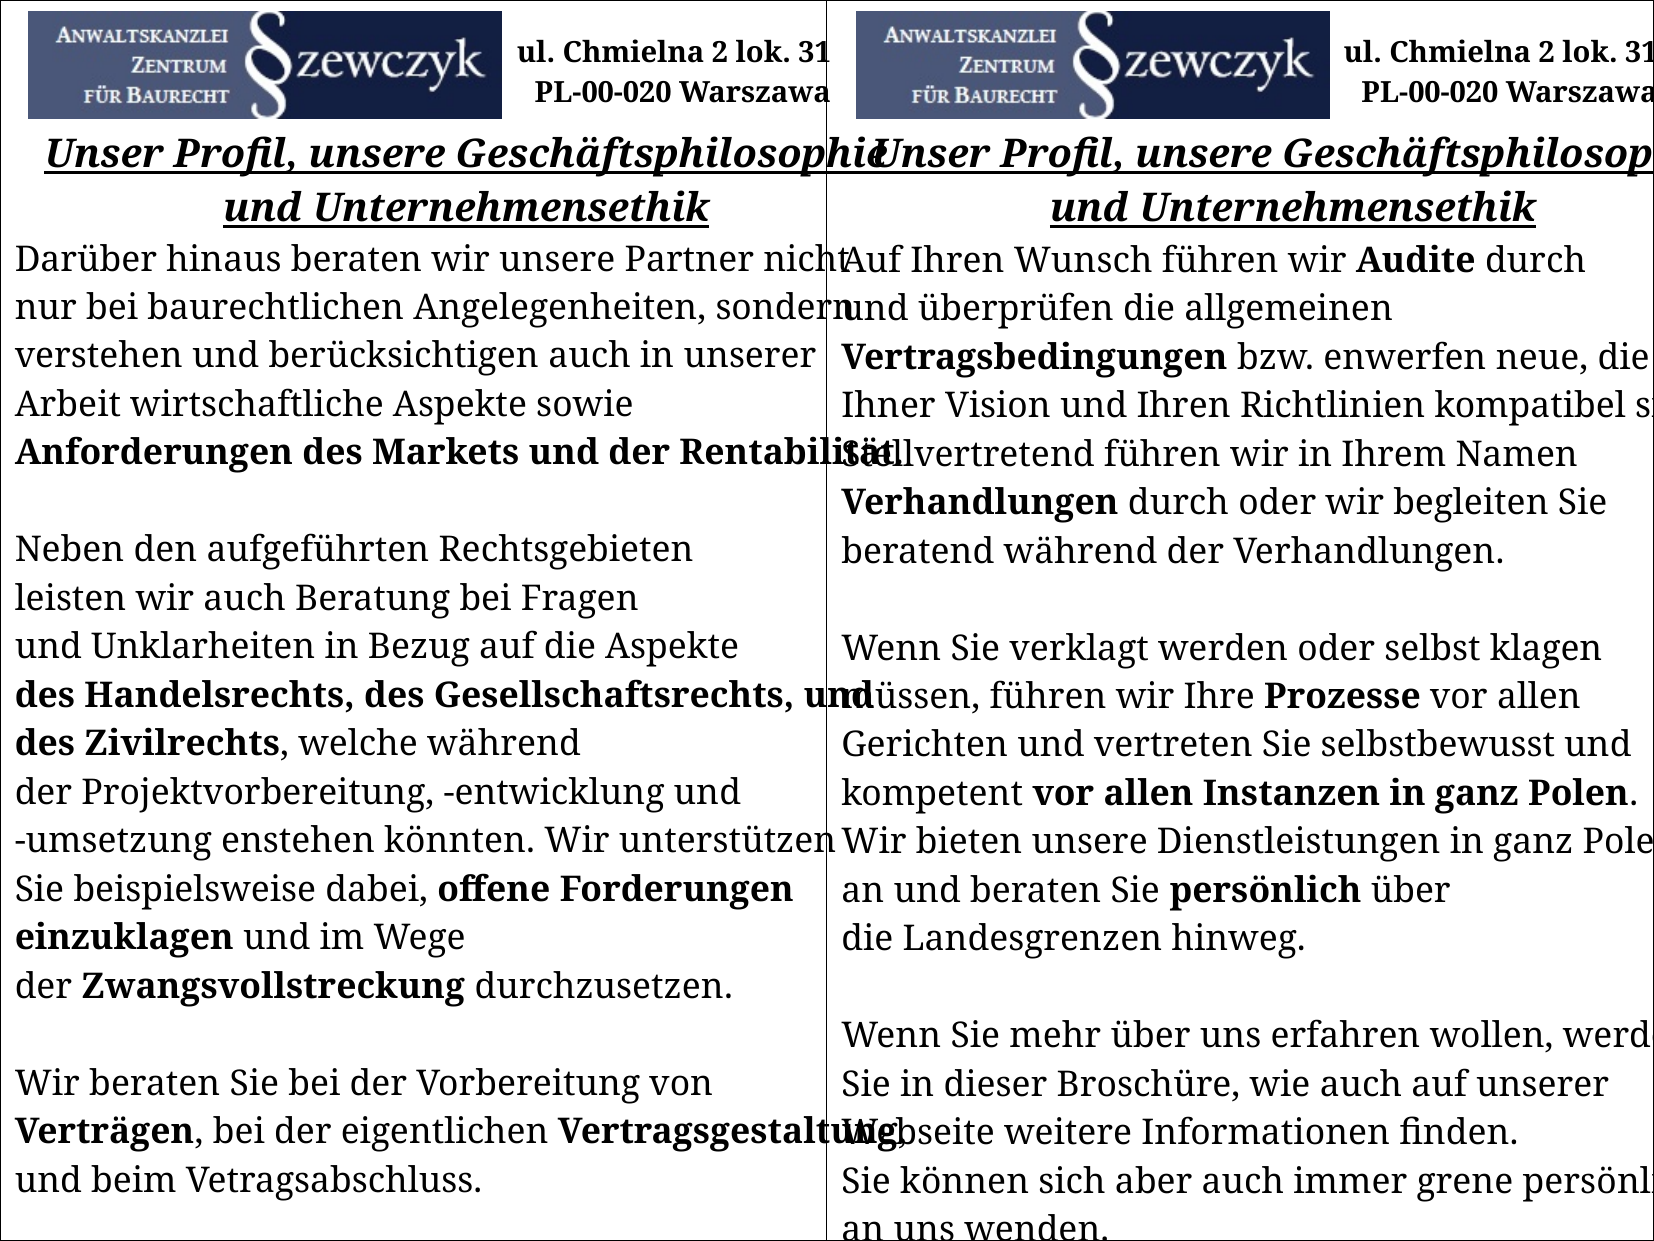

ul. Chmielna 2 lok. 31
PL-00-020 Warszawa
ul. Chmielna 2 lok. 31
PL-00-020 Warszawa
Unser Profil, unsere Geschäftsphilosophie
und Unternehmensethik
Unser Profil, unsere Geschäftsphilosophie
und Unternehmensethik
Darüber hinaus beraten wir unsere Partner nicht
nur bei baurechtlichen Angelegenheiten, sondern
verstehen und berücksichtigen auch in unserer
Arbeit wirtschaftliche Aspekte sowie
Anforderungen des Markets und der Rentabilität.
Neben den aufgeführten Rechtsgebieten
leisten wir auch Beratung bei Fragen
und Unklarheiten in Bezug auf die Aspekte
des Handelsrechts, des Gesellschaftsrechts, und
des Zivilrechts, welche während
der Projektvorbereitung, -entwicklung und
-umsetzung enstehen könnten. Wir unterstützen
Sie beispielsweise dabei, offene Forderungen
einzuklagen und im Wege
der Zwangsvollstreckung durchzusetzen.
Wir beraten Sie bei der Vorbereitung von
Verträgen, bei der eigentlichen Vertragsgestaltung,
und beim Vetragsabschluss.
Auf Ihren Wunsch führen wir Audite durch
und überprüfen die allgemeinen
Vertragsbedingungen bzw. enwerfen neue, die mit
Ihner Vision und Ihren Richtlinien kompatibel sind.
Stellvertretend führen wir in Ihrem Namen
Verhandlungen durch oder wir begleiten Sie
beratend während der Verhandlungen.
Wenn Sie verklagt werden oder selbst klagen
müssen, führen wir Ihre Prozesse vor allen
Gerichten und vertreten Sie selbstbewusst und
kompetent vor allen Instanzen in ganz Polen.
Wir bieten unsere Dienstleistungen in ganz Polen
an und beraten Sie persönlich über
die Landesgrenzen hinweg.
Wenn Sie mehr über uns erfahren wollen, werden
Sie in dieser Broschüre, wie auch auf unserer
Webseite weitere Informationen finden.
Sie können sich aber auch immer grene persönlich
an uns wenden.